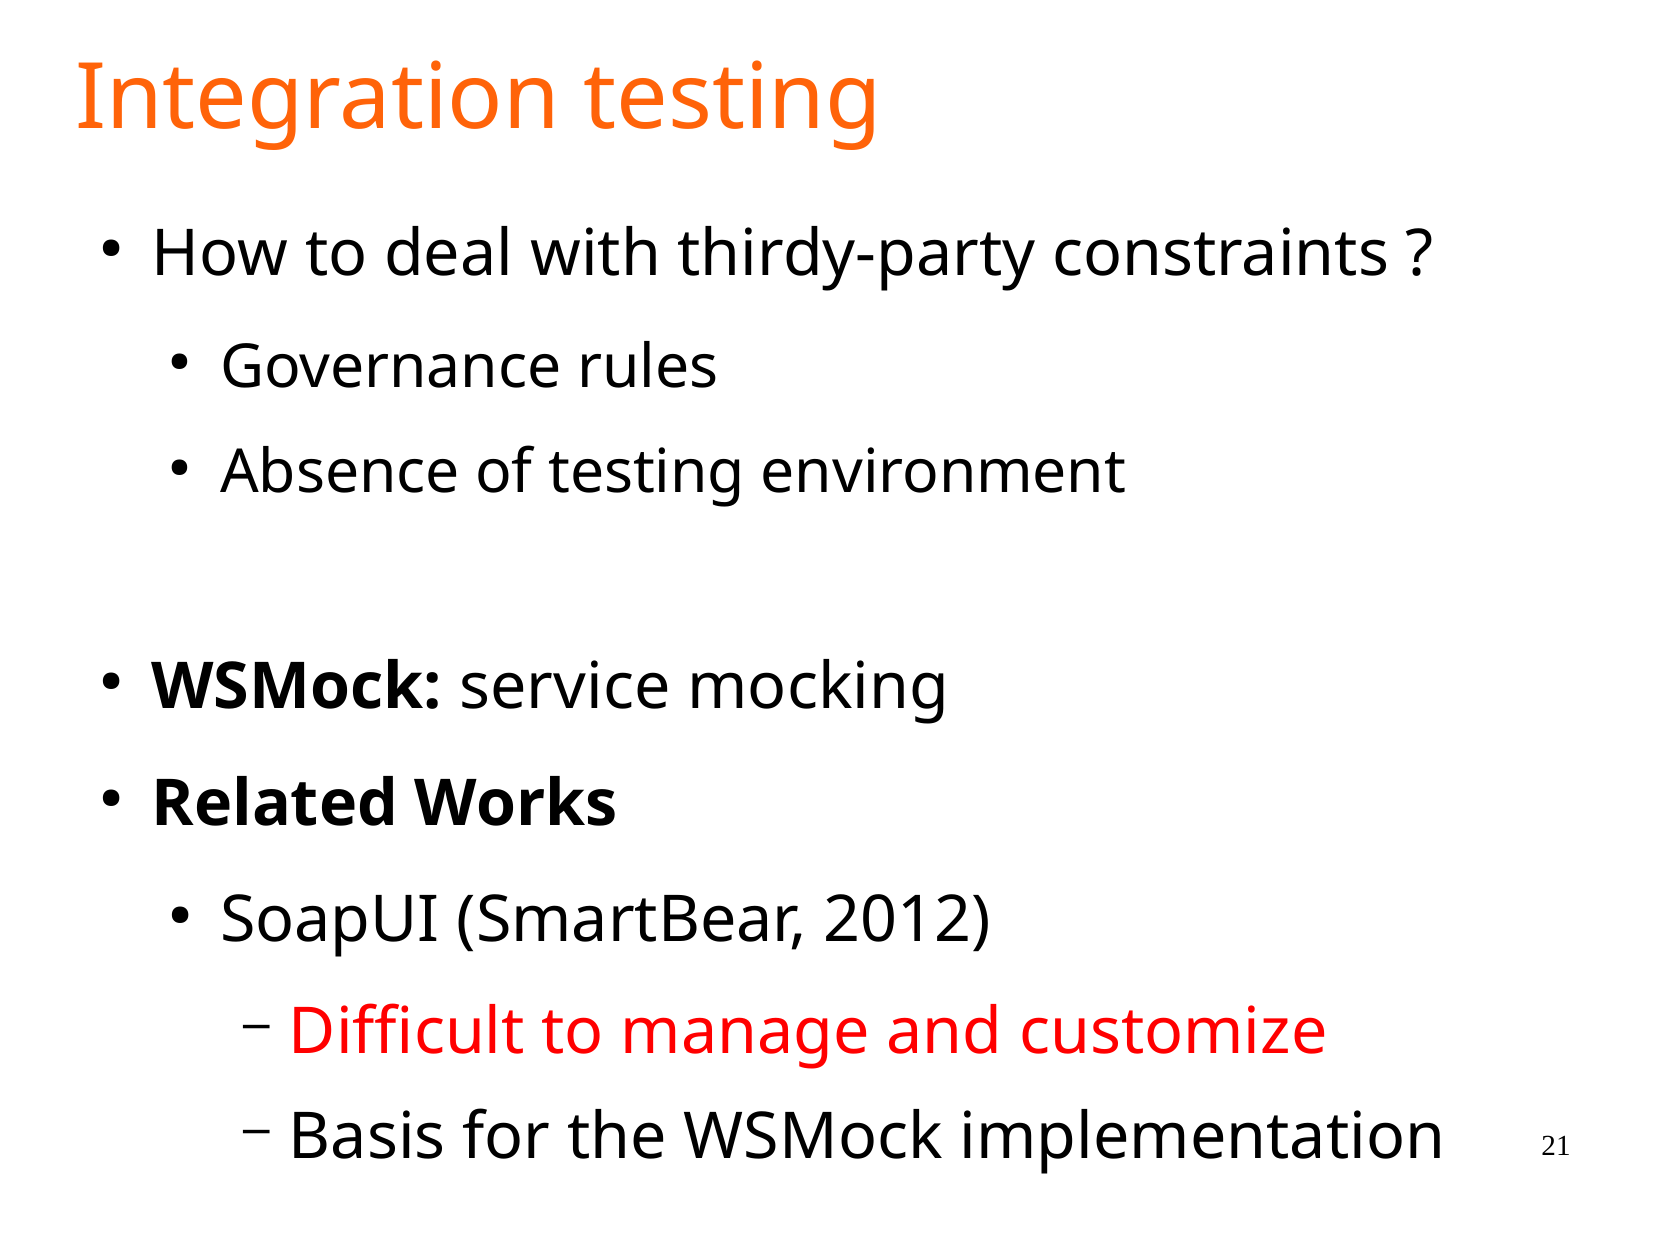

# Integration testing
How to deal with thirdy-party constraints ?
Governance rules
Absence of testing environment
WSMock: service mocking
Related Works
SoapUI (SmartBear, 2012)
Difficult to manage and customize
Basis for the WSMock implementation
21